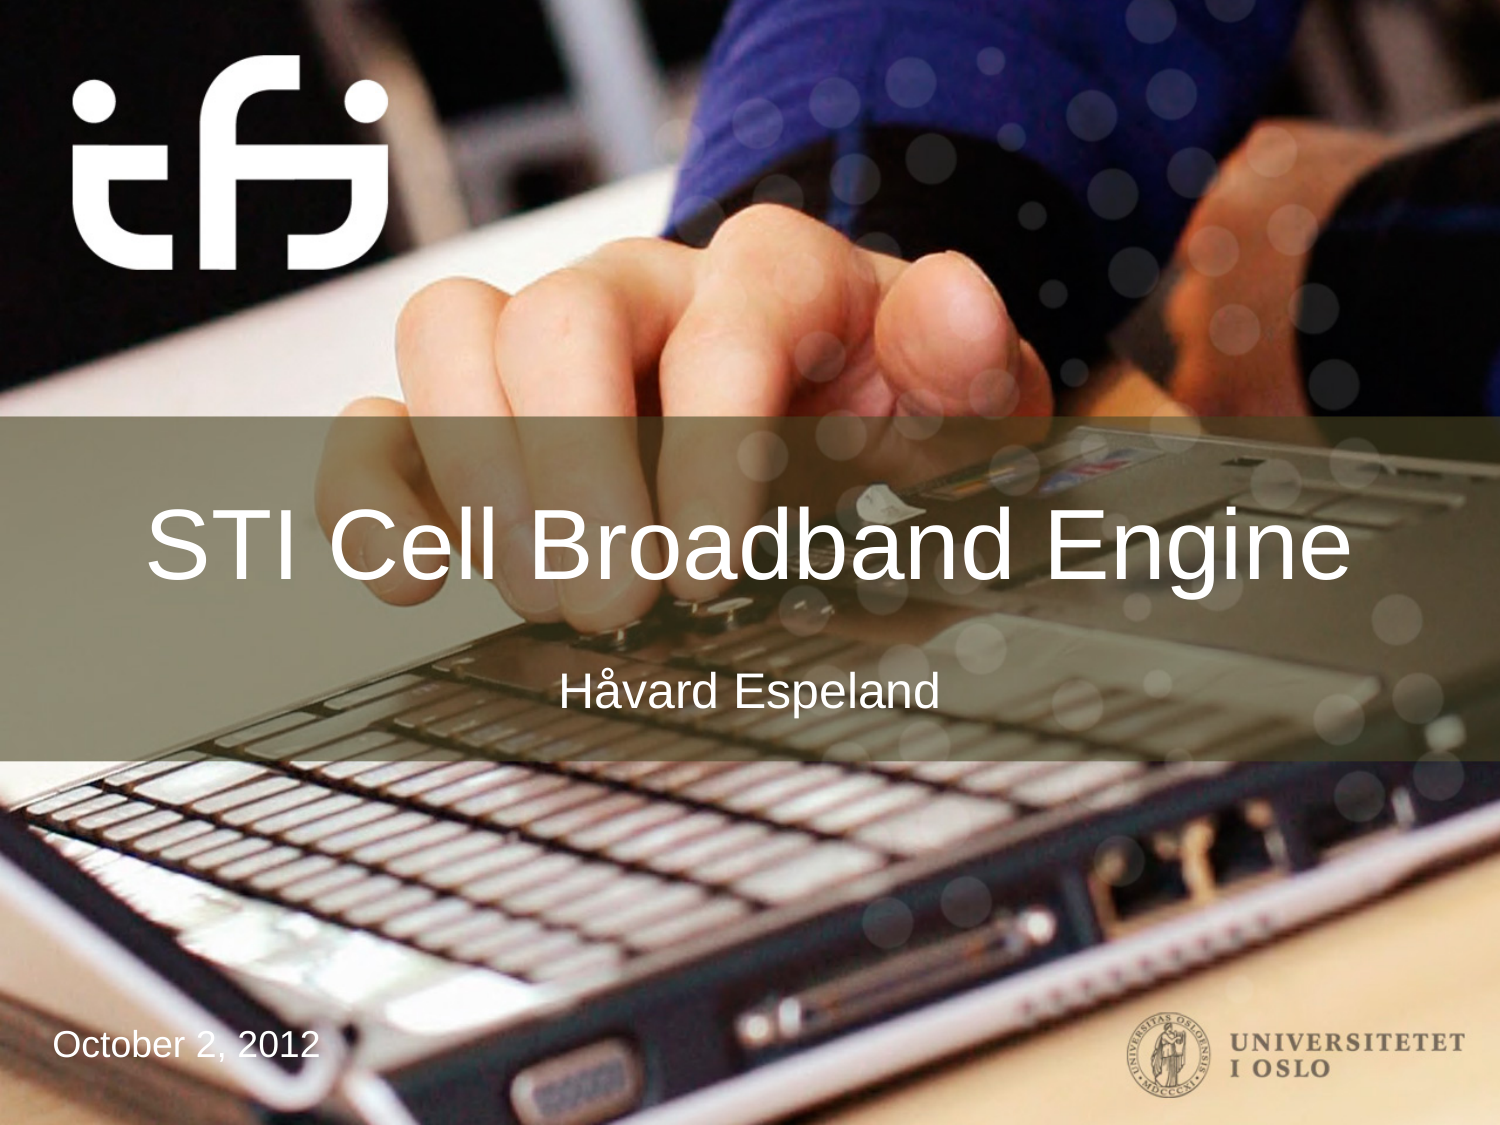

STI Cell Broadband Engine
Håvard Espeland
October 2, 2012